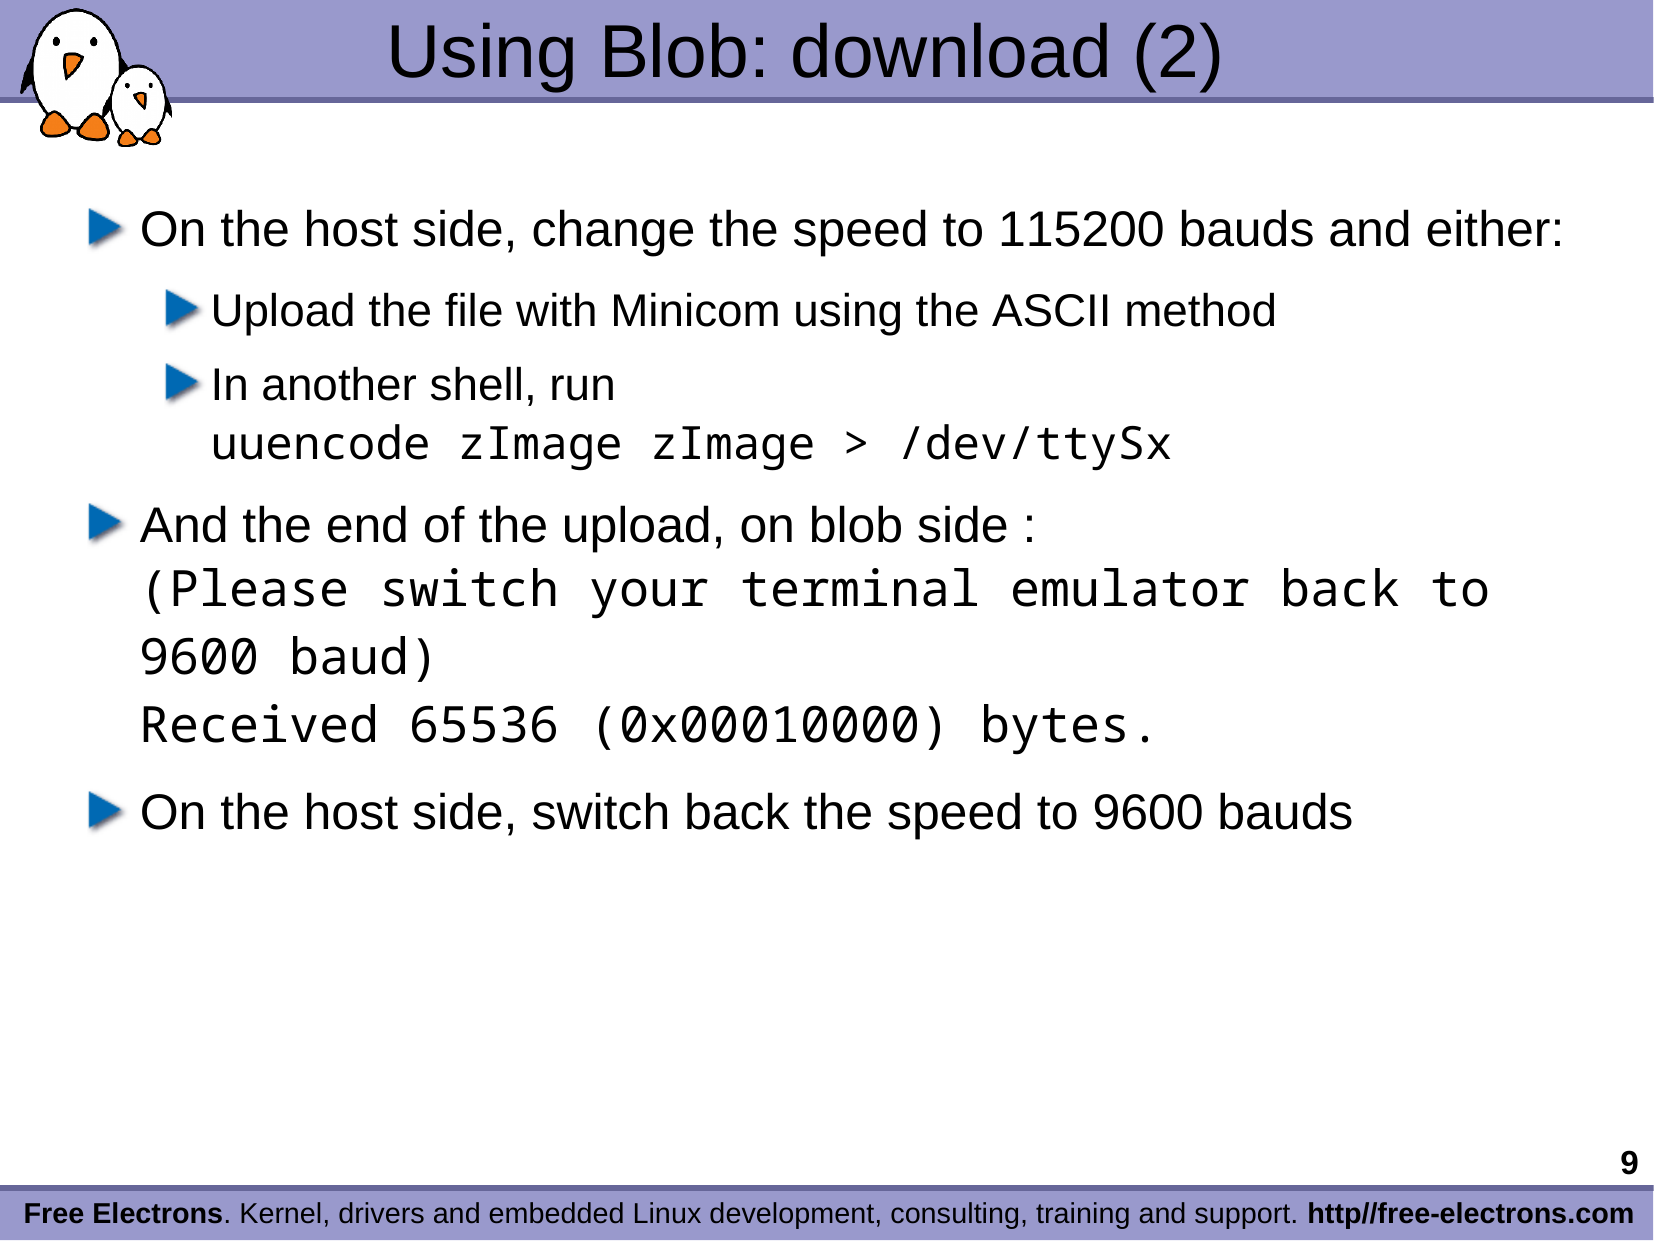

# Using Blob: download (2)
On the host side, change the speed to 115200 bauds and either:
Upload the file with Minicom using the ASCII method
In another shell, run
uuencode zImage zImage > /dev/ttySx
And the end of the upload, on blob side :
(Please switch your terminal emulator back to 9600 baud)
Received 65536 (0x00010000) bytes.
On the host side, switch back the speed to 9600 bauds